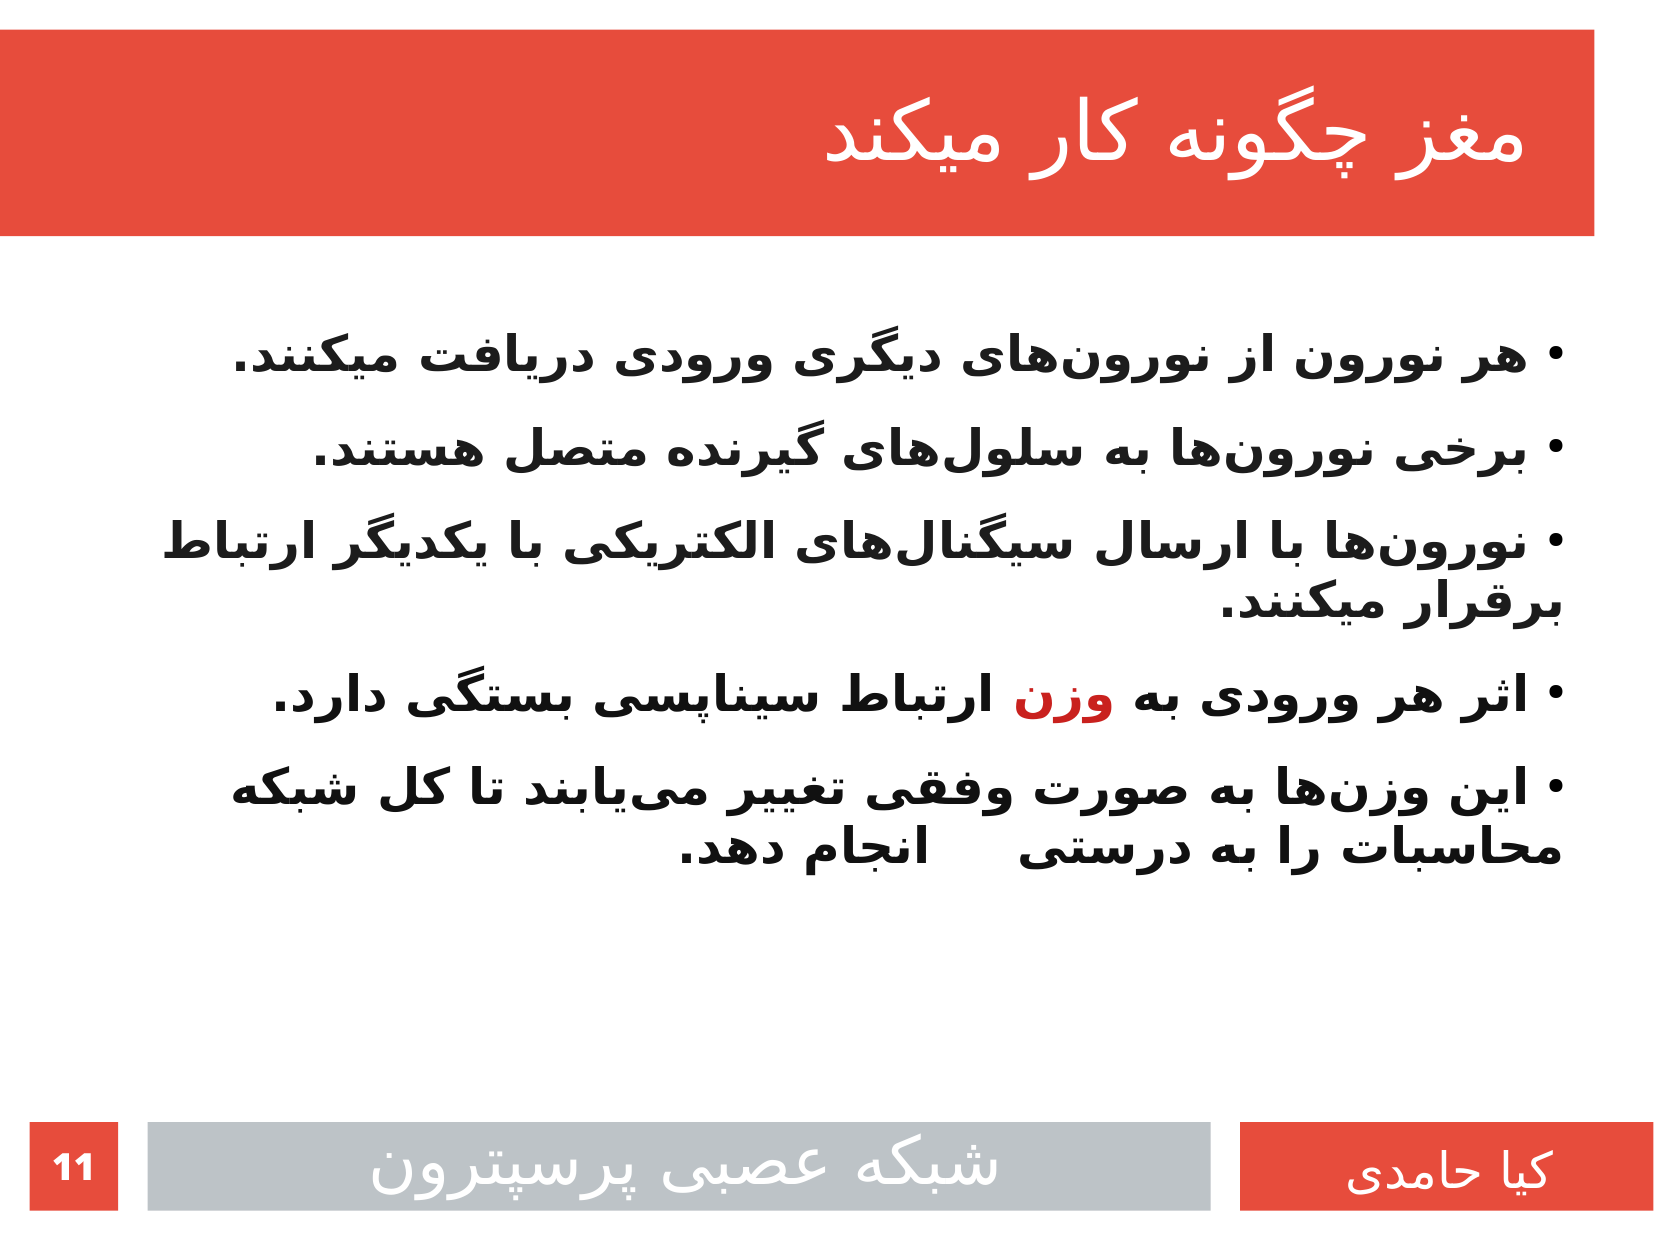

مغز چگونه کار میکند
# هر نورون از نورون‌های دیگری ورودی دریافت میکنند.
 برخی نورون‌ها به سلول‌های گیرنده متصل هستند.
 نورون‌ها با ارسال سیگنال‌های الکتریکی با یکدیگر ارتباط برقرار میکنند.
 اثر هر ورودی به وزن ارتباط سیناپسی بستگی دارد.
 این وزن‌ها به صورت وفقی تغییر می‌یابند تا کل شبکه محاسبات را به درستی انجام دهد.
11
 شبکه عصبی پرسپترون
کیا حامدی